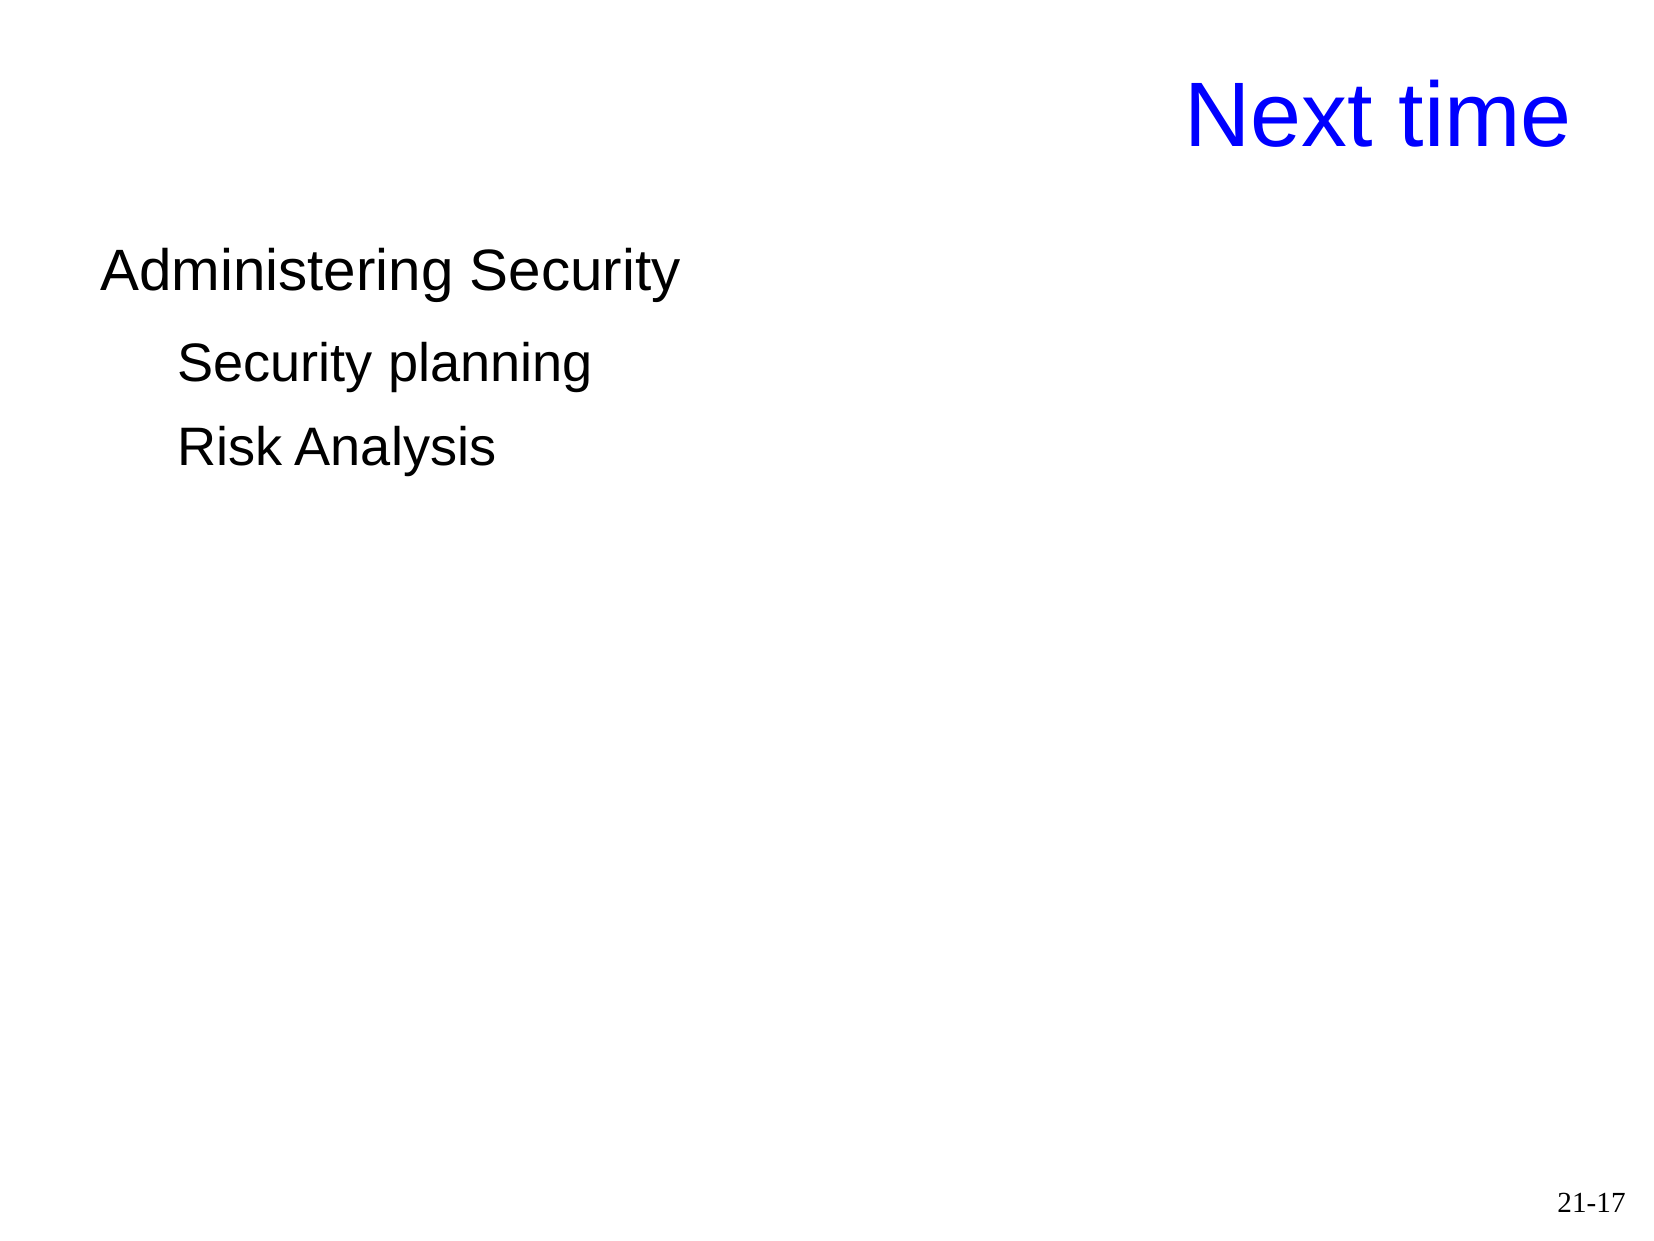

# Next time
Administering Security
Security planning
Risk Analysis